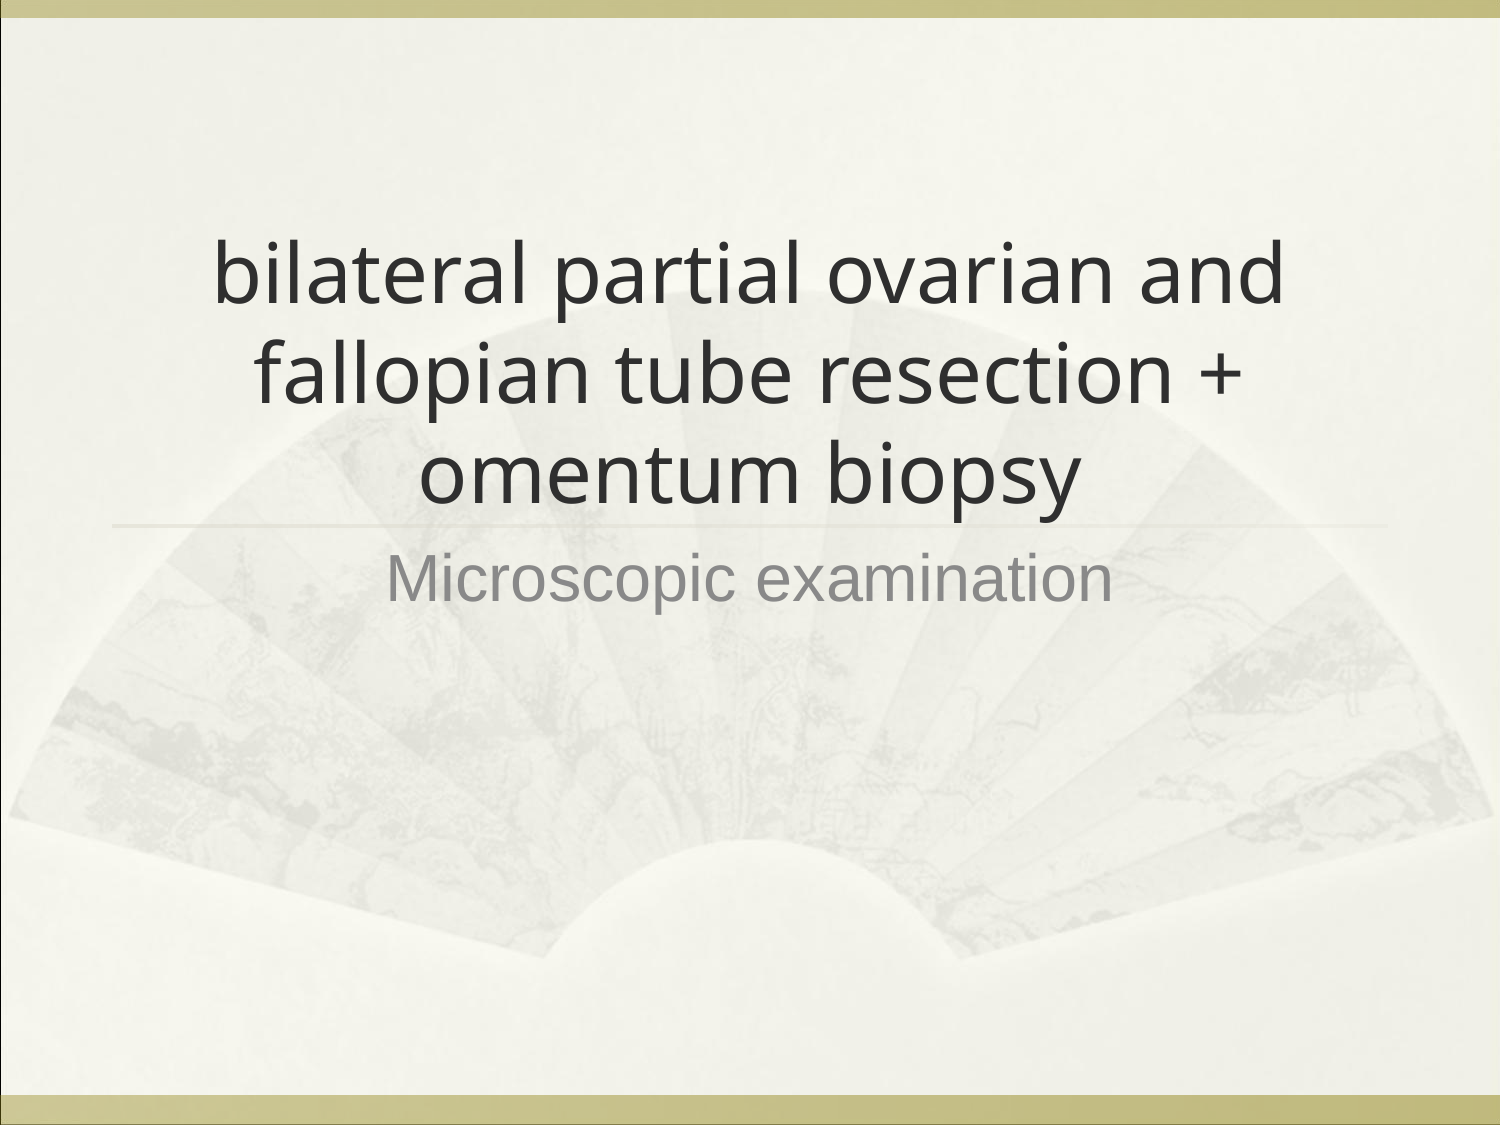

# bilateral partial ovarian and fallopian tube resection + omentum biopsy
Microscopic examination